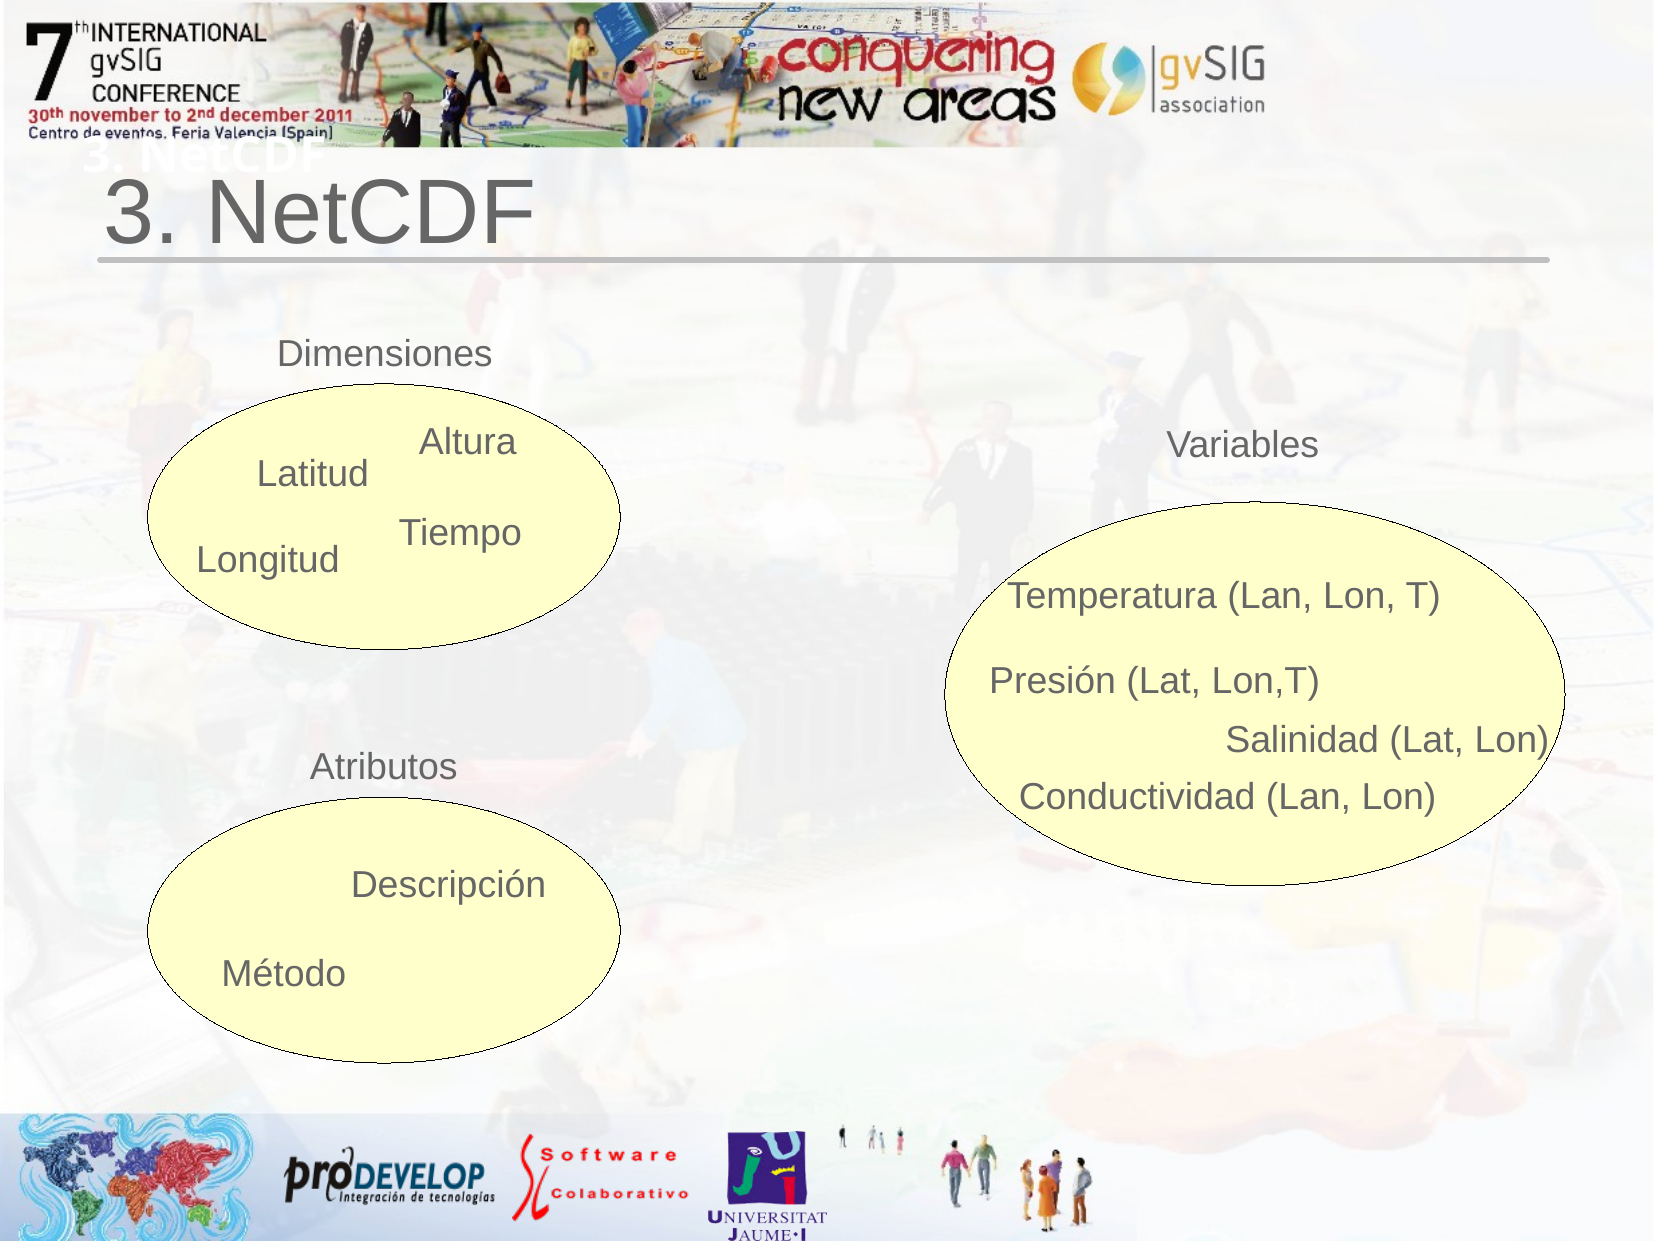

# 3. NetCDF
3. NetCDF
Dimensiones
Altura
Variables
Latitud
Tiempo
Longitud
Temperatura (Lan, Lon, T)
Presión (Lat, Lon,T)
Salinidad (Lat, Lon)
Atributos
Conductividad (Lan, Lon)
Descripción
Método